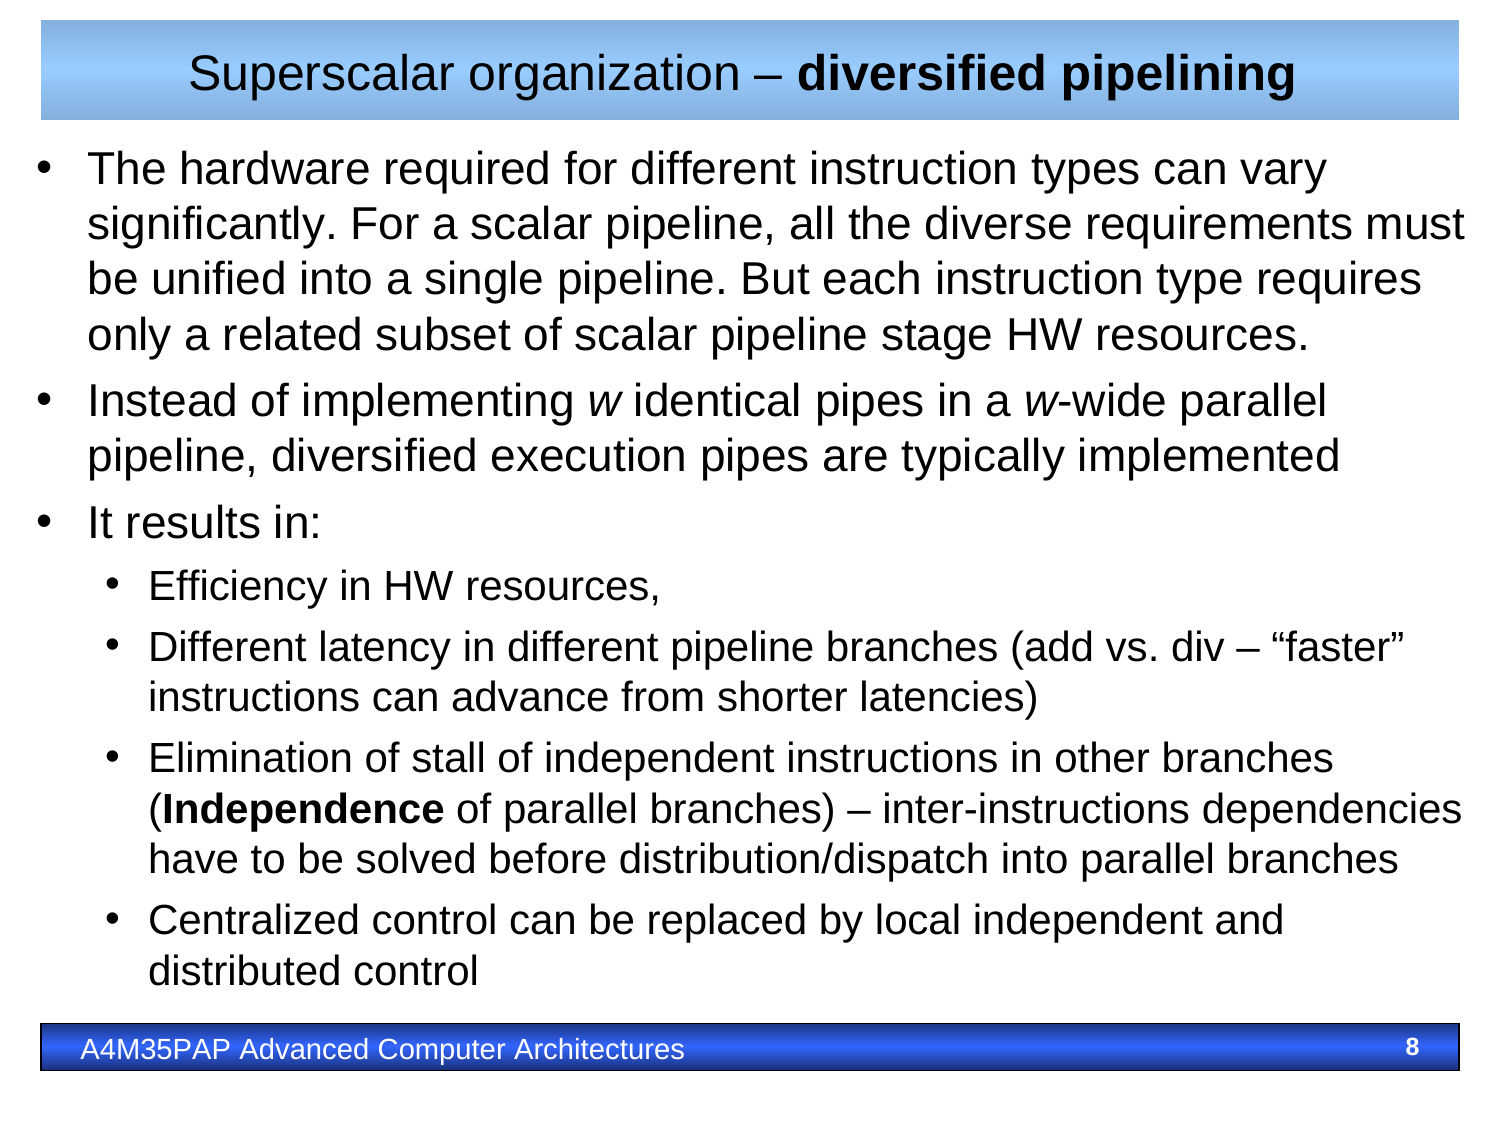

# Superscalar organization – diversified pipelining
The hardware required for different instruction types can vary significantly. For a scalar pipeline, all the diverse requirements must be unified into a single pipeline. But each instruction type requires only a related subset of scalar pipeline stage HW resources.
Instead of implementing w identical pipes in a w-wide parallel pipeline, diversiﬁed execution pipes are typically implemented
It results in:
Efficiency in HW resources,
Different latency in different pipeline branches (add vs. div – “faster” instructions can advance from shorter latencies)
Elimination of stall of independent instructions in other branches (Independence of parallel branches) – inter-instructions dependencies have to be solved before distribution/dispatch into parallel branches
Centralized control can be replaced by local independent and distributed control
8